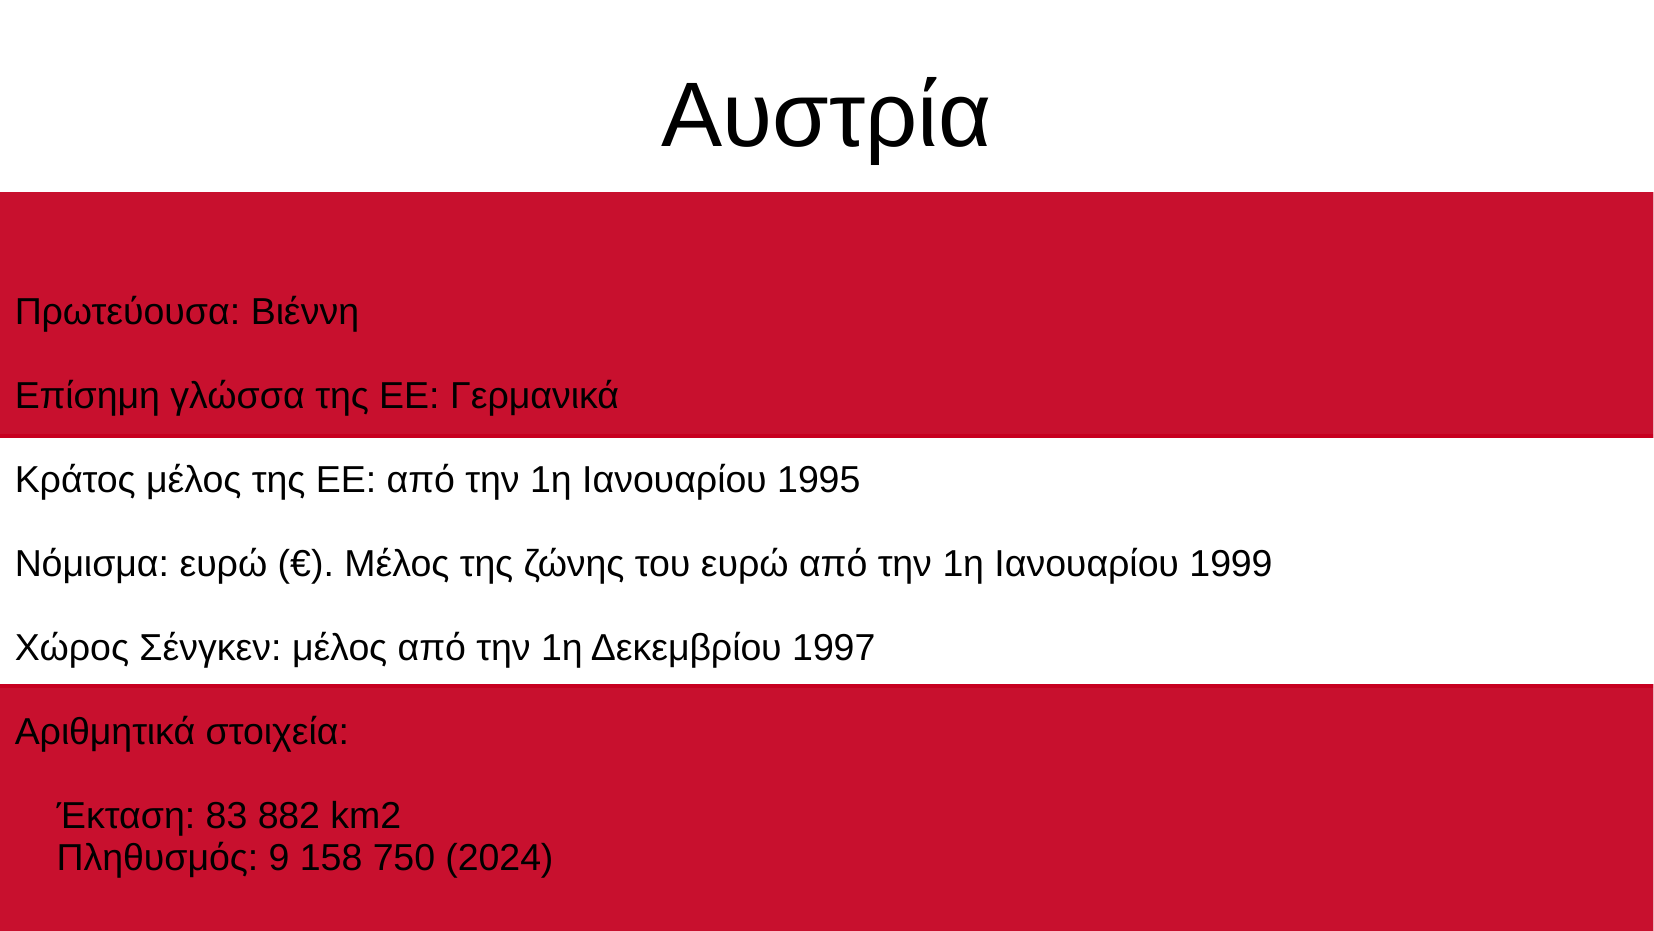

# Αυστρία
Πρωτεύουσα: Βιέννη
Επίσημη γλώσσα της ΕΕ: Γερμανικά
Κράτος μέλος της ΕΕ: από την 1η Ιανουαρίου 1995
Νόμισμα: ευρώ (€). Μέλος της ζώνης του ευρώ από την 1η Ιανουαρίου 1999
Xώρος Σένγκεν: μέλος από την 1η Δεκεμβρίου 1997
Αριθμητικά στοιχεία:
 Έκταση: 83 882 km2
 Πληθυσμός: 9 158 750 (2024)